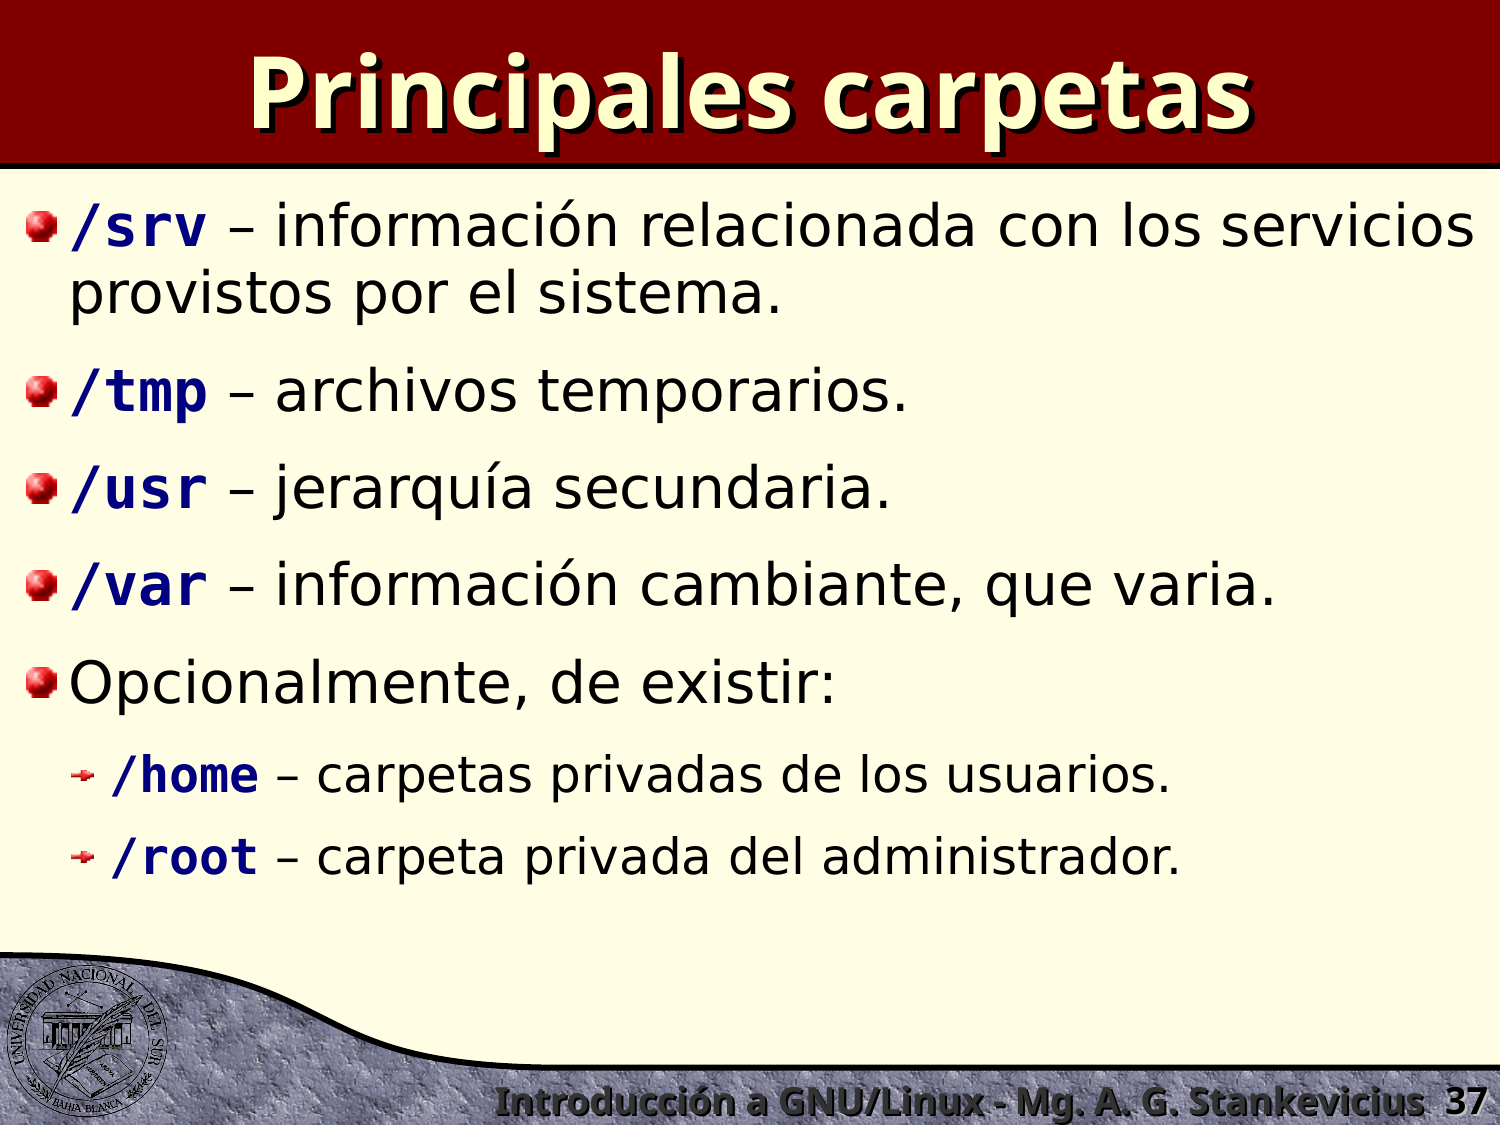

# Principales carpetas
/srv – información relacionada con los servicios provistos por el sistema.
/tmp – archivos temporarios.
/usr – jerarquía secundaria.
/var – información cambiante, que varia.
Opcionalmente, de existir:
/home – carpetas privadas de los usuarios.
/root – carpeta privada del administrador.
37